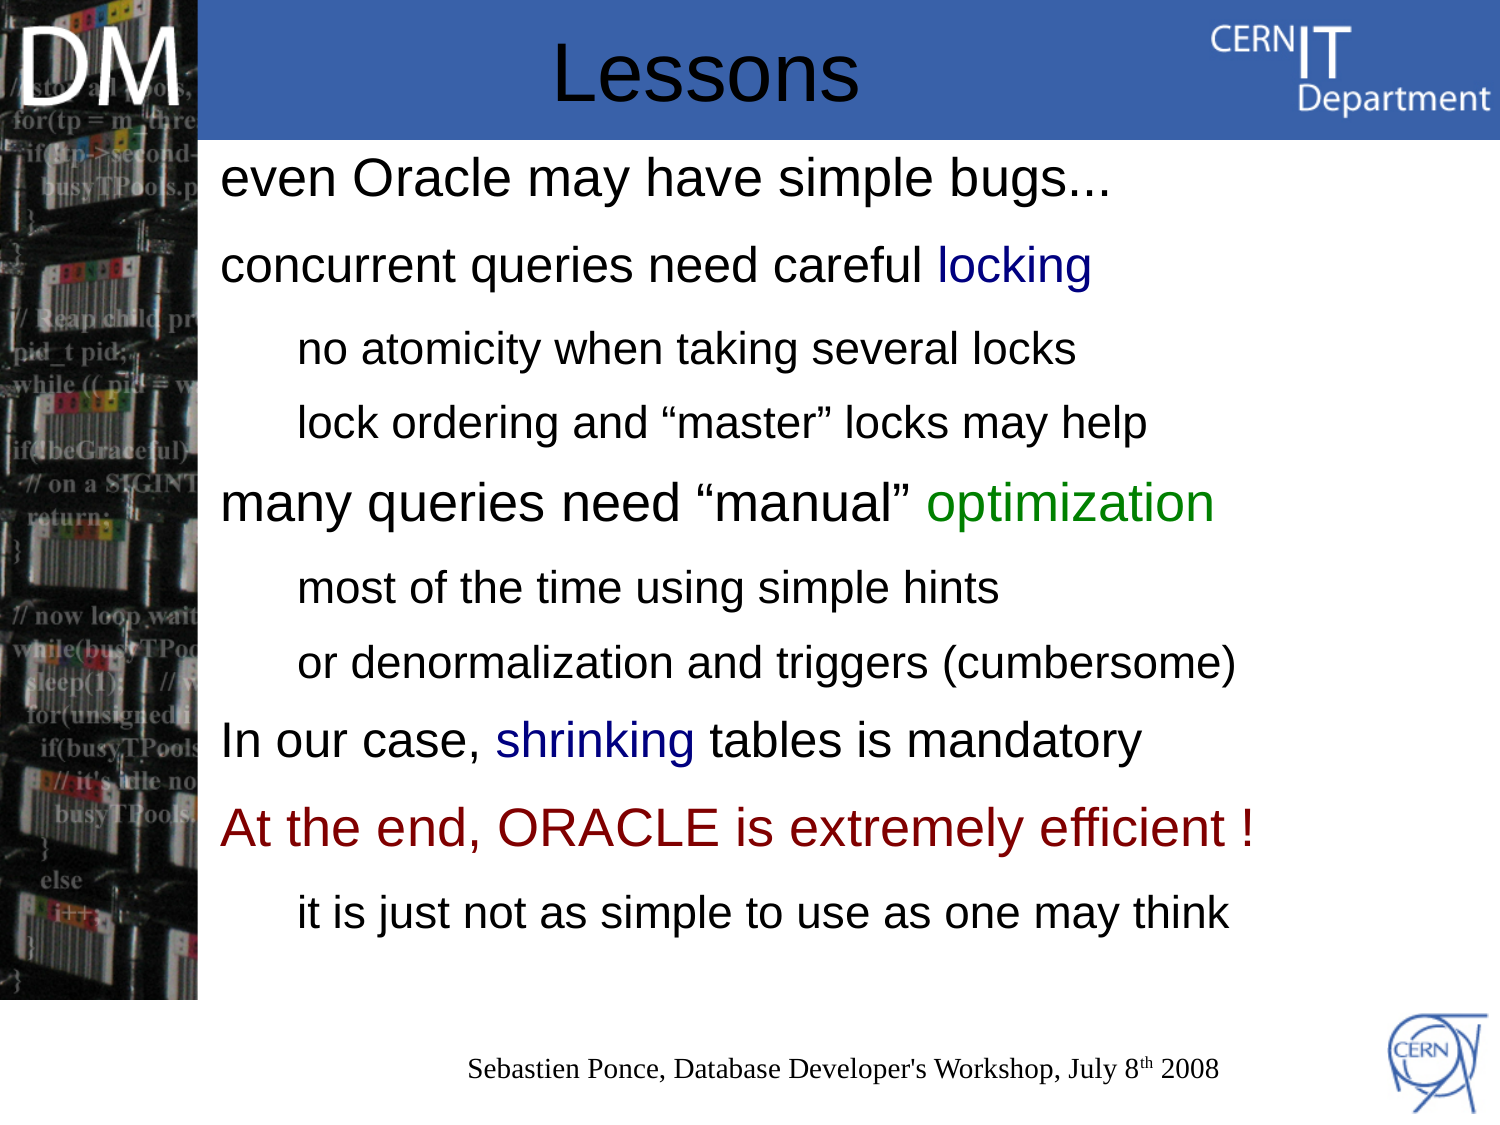

# Lessons
even Oracle may have simple bugs...
concurrent queries need careful locking
no atomicity when taking several locks
lock ordering and “master” locks may help
many queries need “manual” optimization
most of the time using simple hints
or denormalization and triggers (cumbersome)
In our case, shrinking tables is mandatory
At the end, ORACLE is extremely efficient !
it is just not as simple to use as one may think